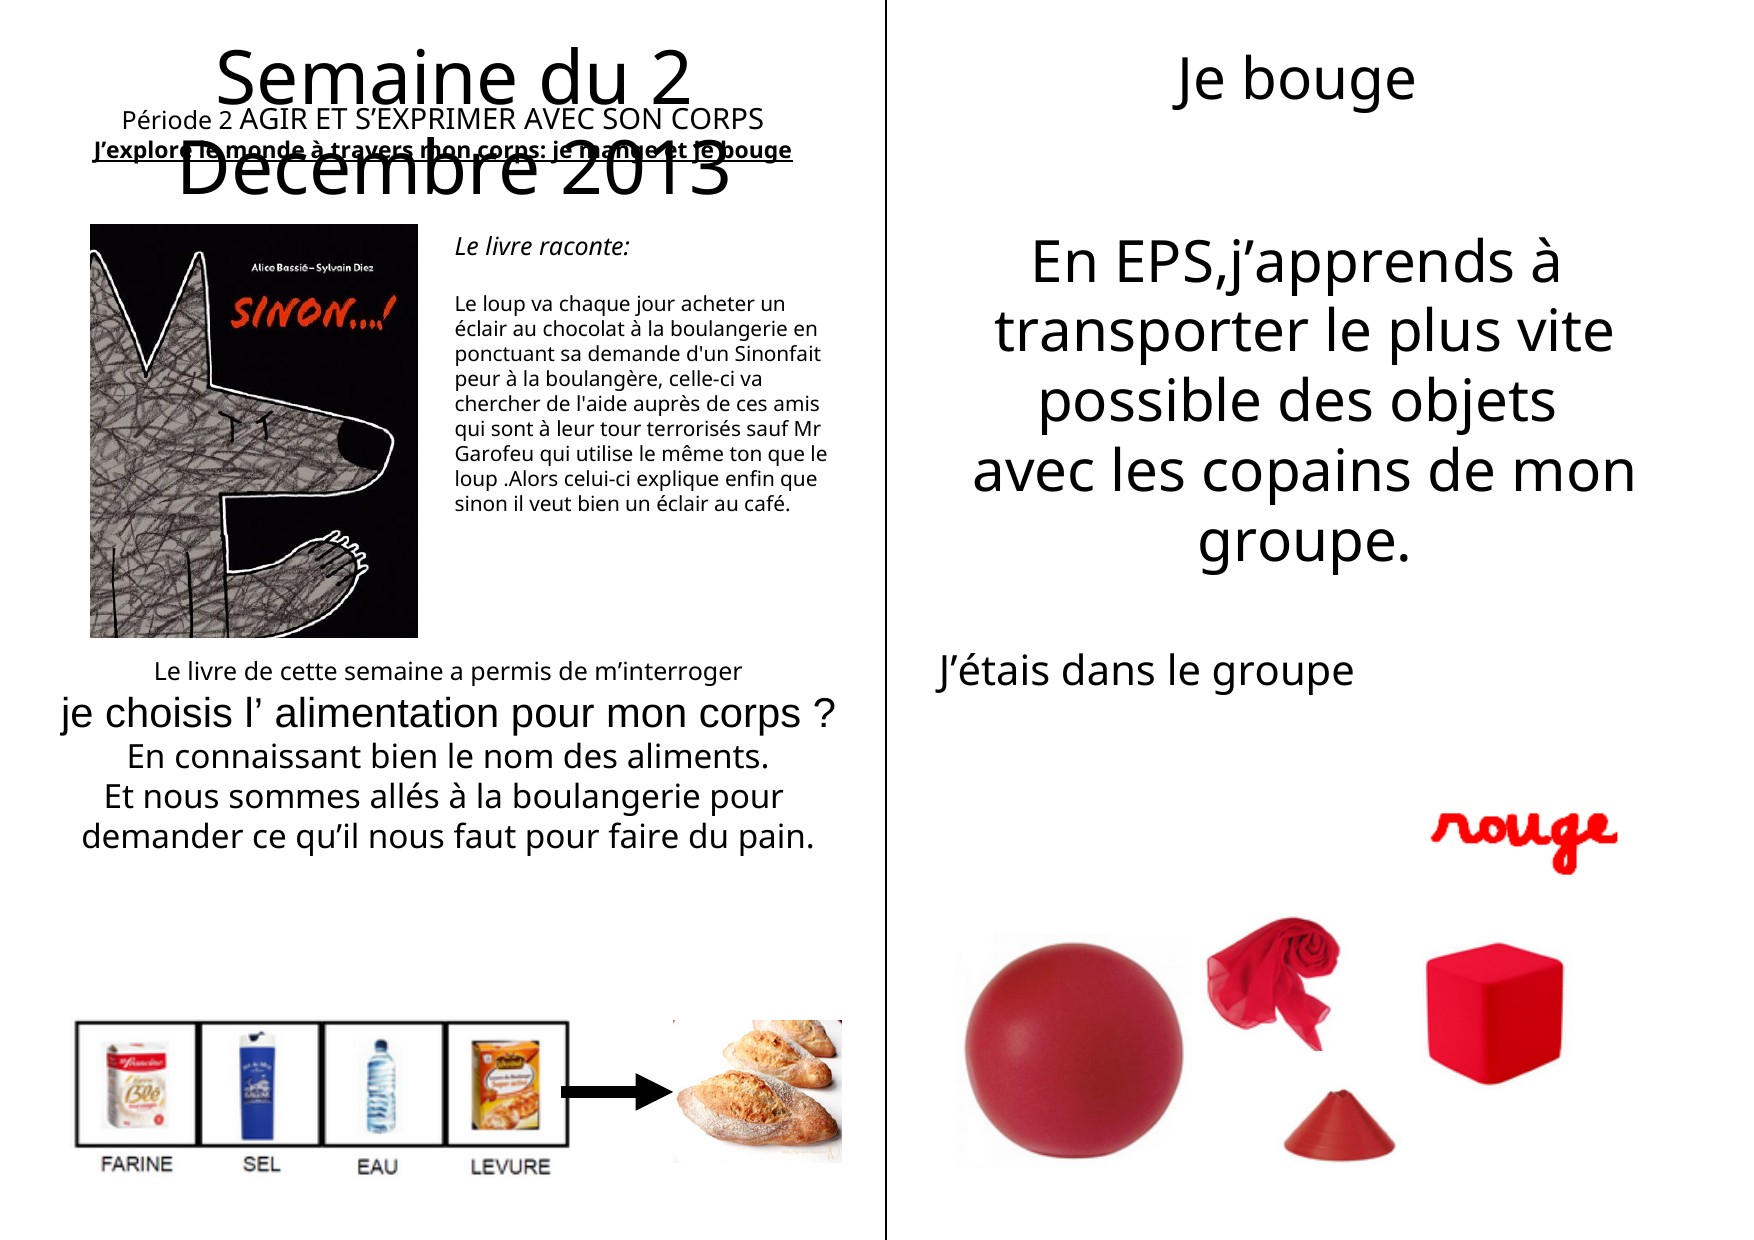

Semaine du 2 Decembre 2013
Je bouge
Période 2 AGIR ET S’EXPRIMER AVEC SON CORPS
J’explore le monde à travers mon corps: je mange et je bouge
En EPS,j’apprends à
transporter le plus vite possible des objets
avec les copains de mon groupe.
J’étais dans le groupe
Le livre raconte:
Le loup va chaque jour acheter un éclair au chocolat à la boulangerie en ponctuant sa demande d'un Sinonfait peur à la boulangère, celle-ci va chercher de l'aide auprès de ces amis qui sont à leur tour terrorisés sauf Mr Garofeu qui utilise le même ton que le loup .Alors celui-ci explique enfin que sinon il veut bien un éclair au café.
Le livre de cette semaine a permis de m’interroger
je choisis l’ alimentation pour mon corps ?
En connaissant bien le nom des aliments.
Et nous sommes allés à la boulangerie pour
demander ce qu’il nous faut pour faire du pain.